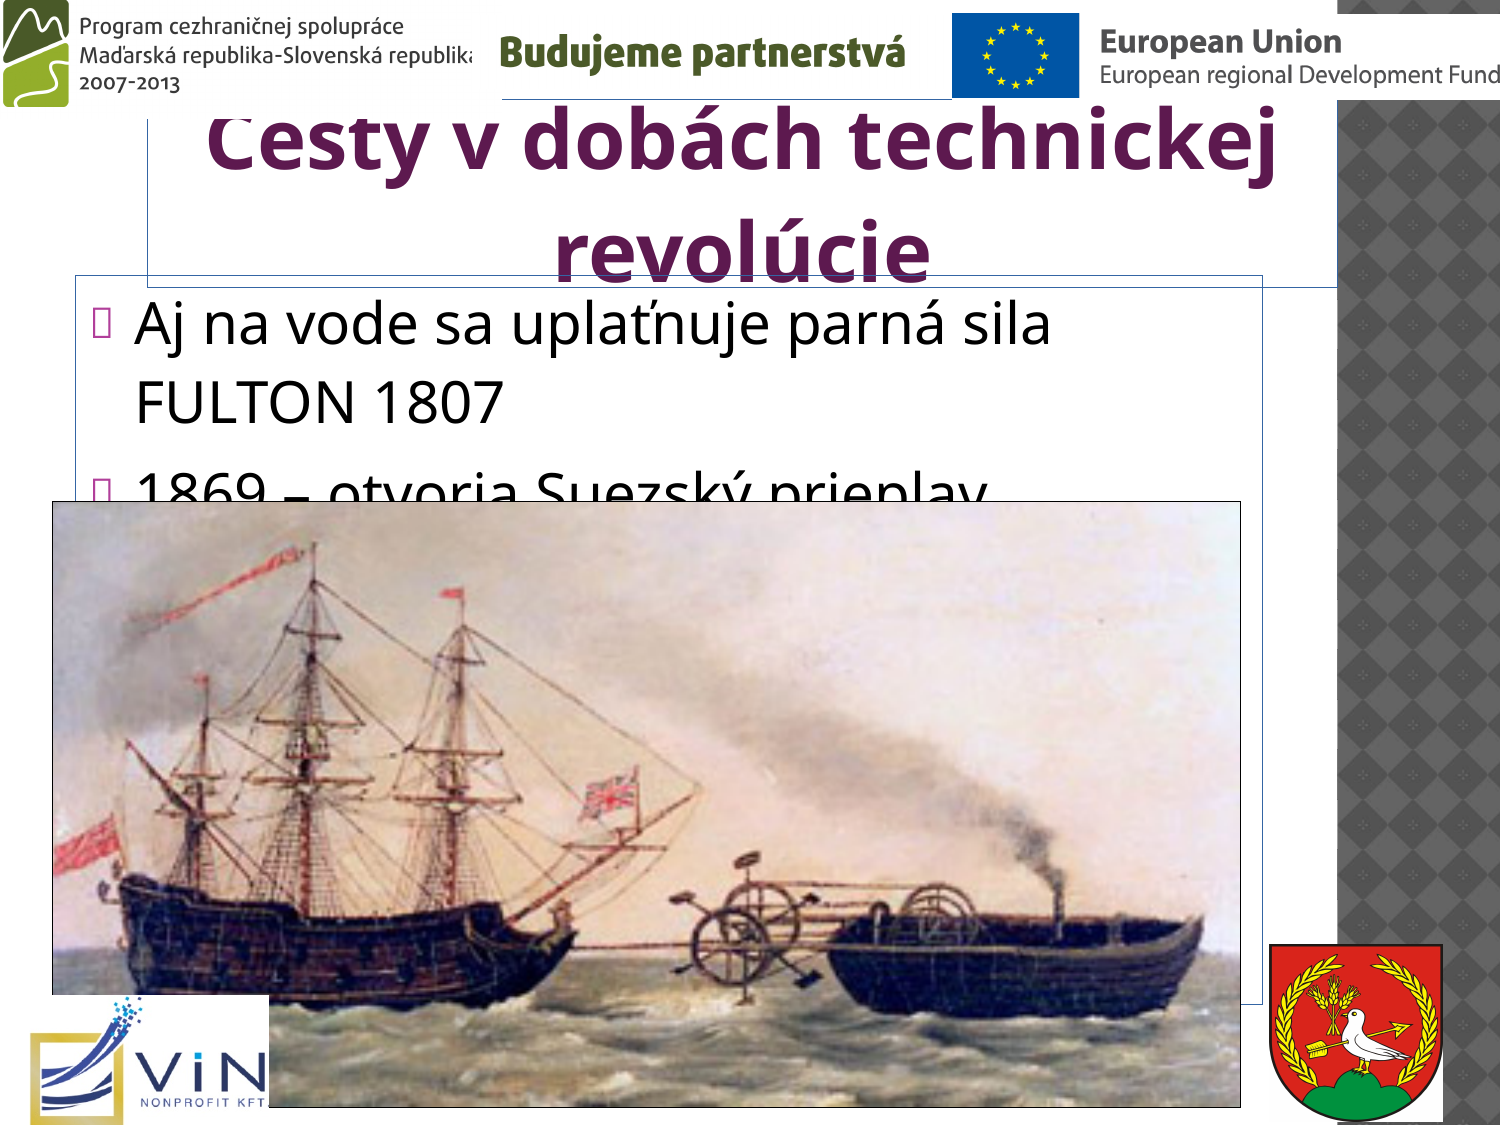

# Cesty v dobách technickej revolúcie
Aj na vode sa uplaťnuje parná sila FULTON 1807
1869 – otvoria Suezský prieplav